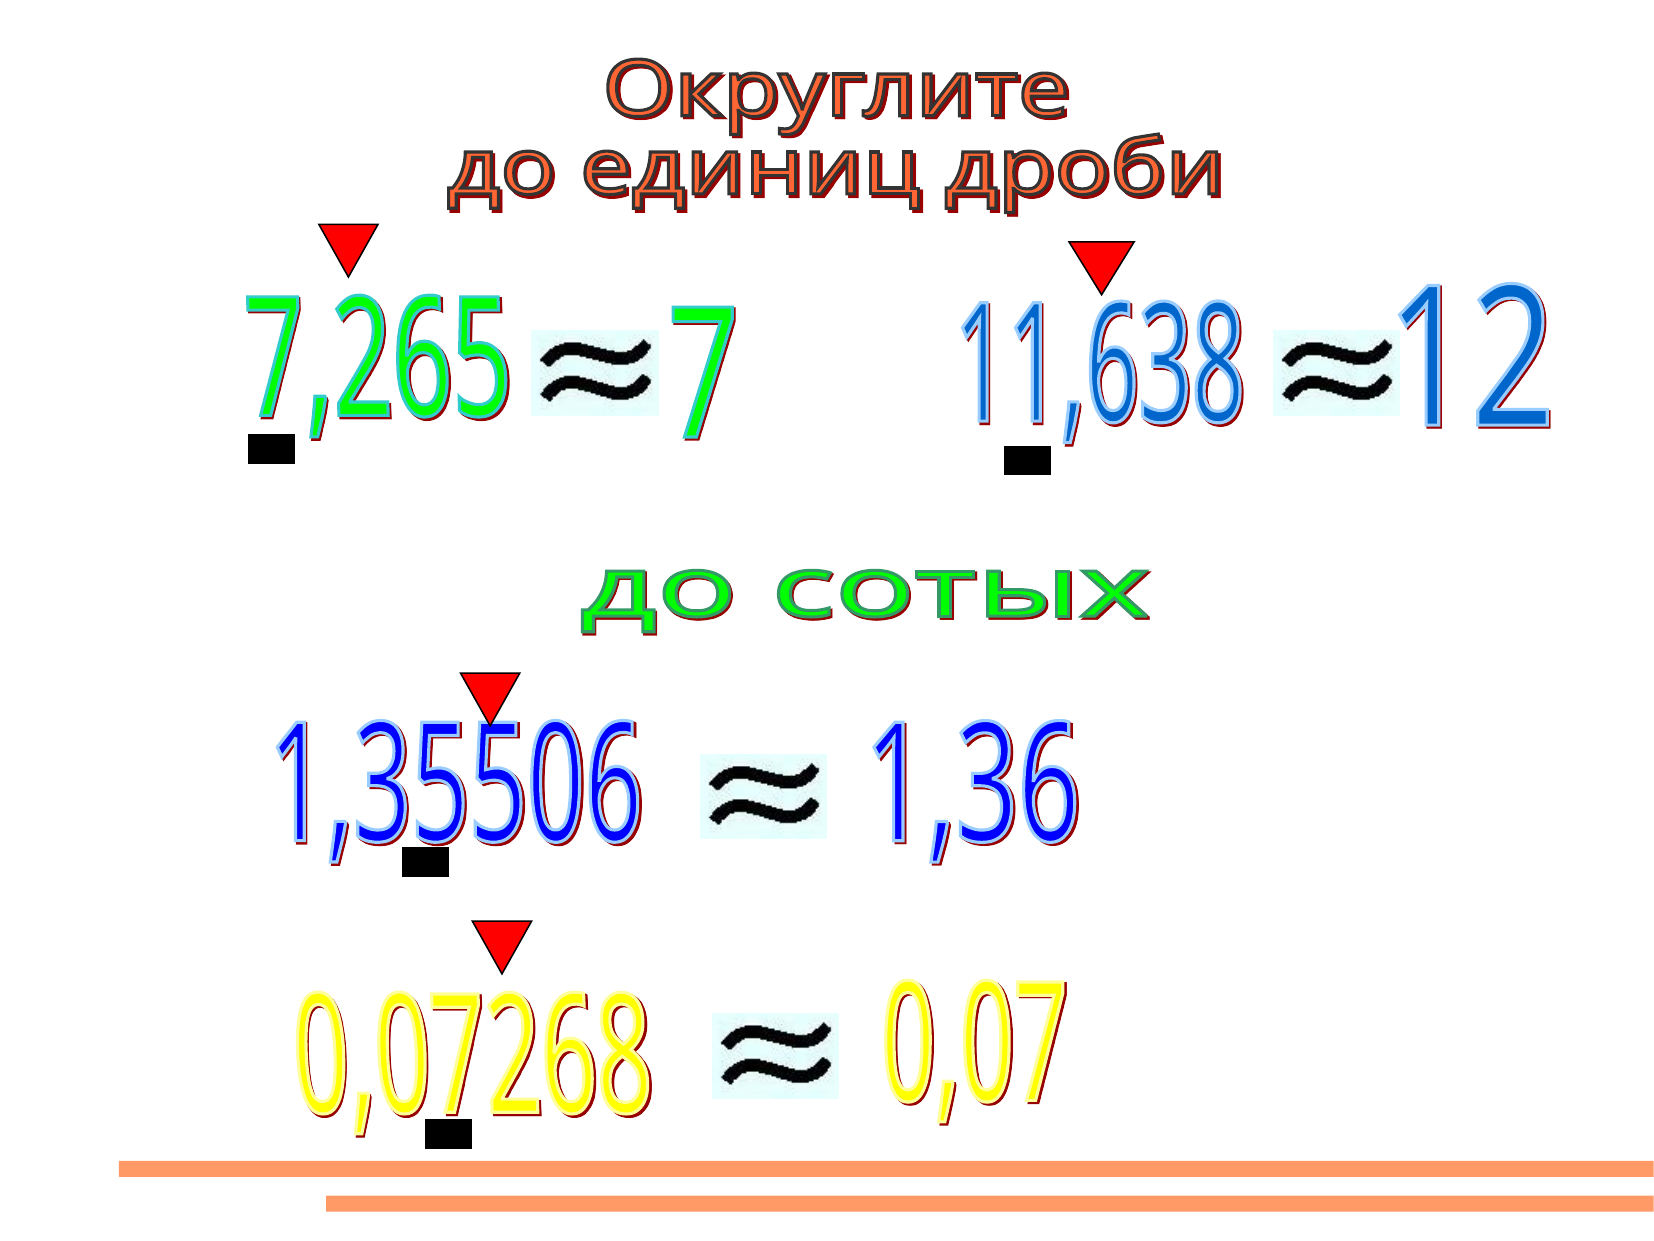

Округлите
до единиц дроби
12
7,265
11,638
7
до сотых
1,35506
1,36
0,07
0,07268